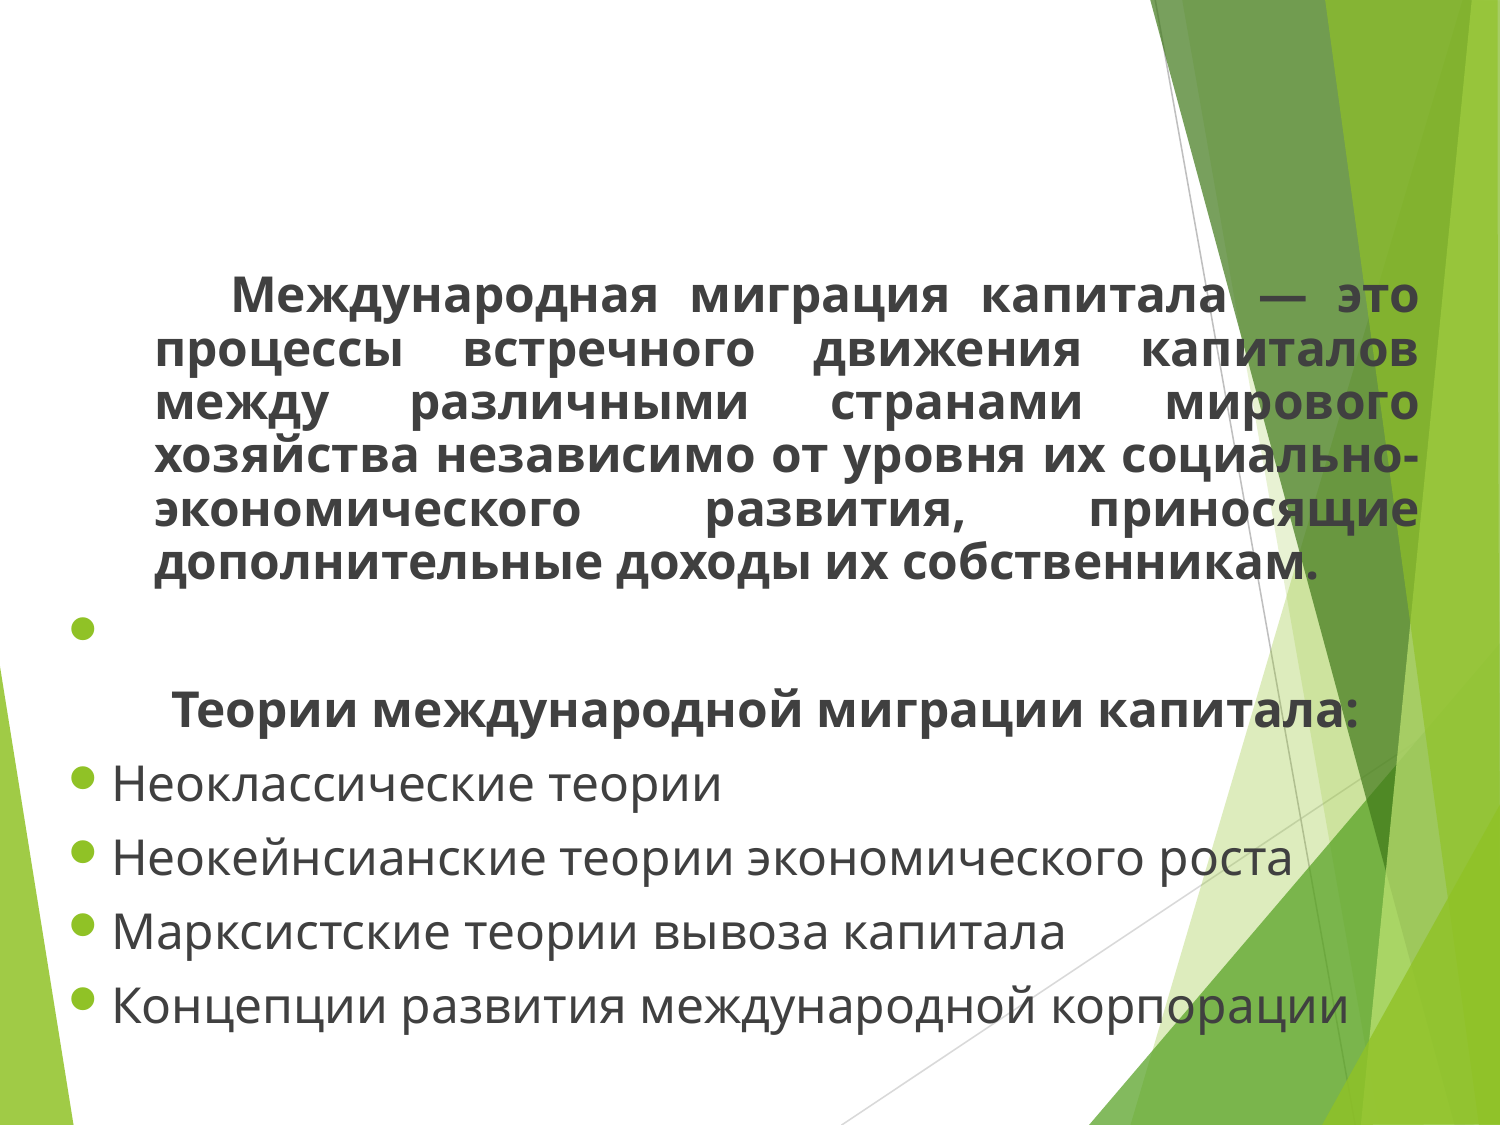

# Международная миграция капитала — это процессы встречного движения капиталов между различными странами мирового хозяйства независимо от уровня их социально-экономического развития, приносящие дополнительные доходы их собственникам.
Теории международной миграции капитала:
Неоклассические теории
Неокейнсианские теории экономического роста
Марксистские теории вывоза капитала
Концепции развития международной корпорации